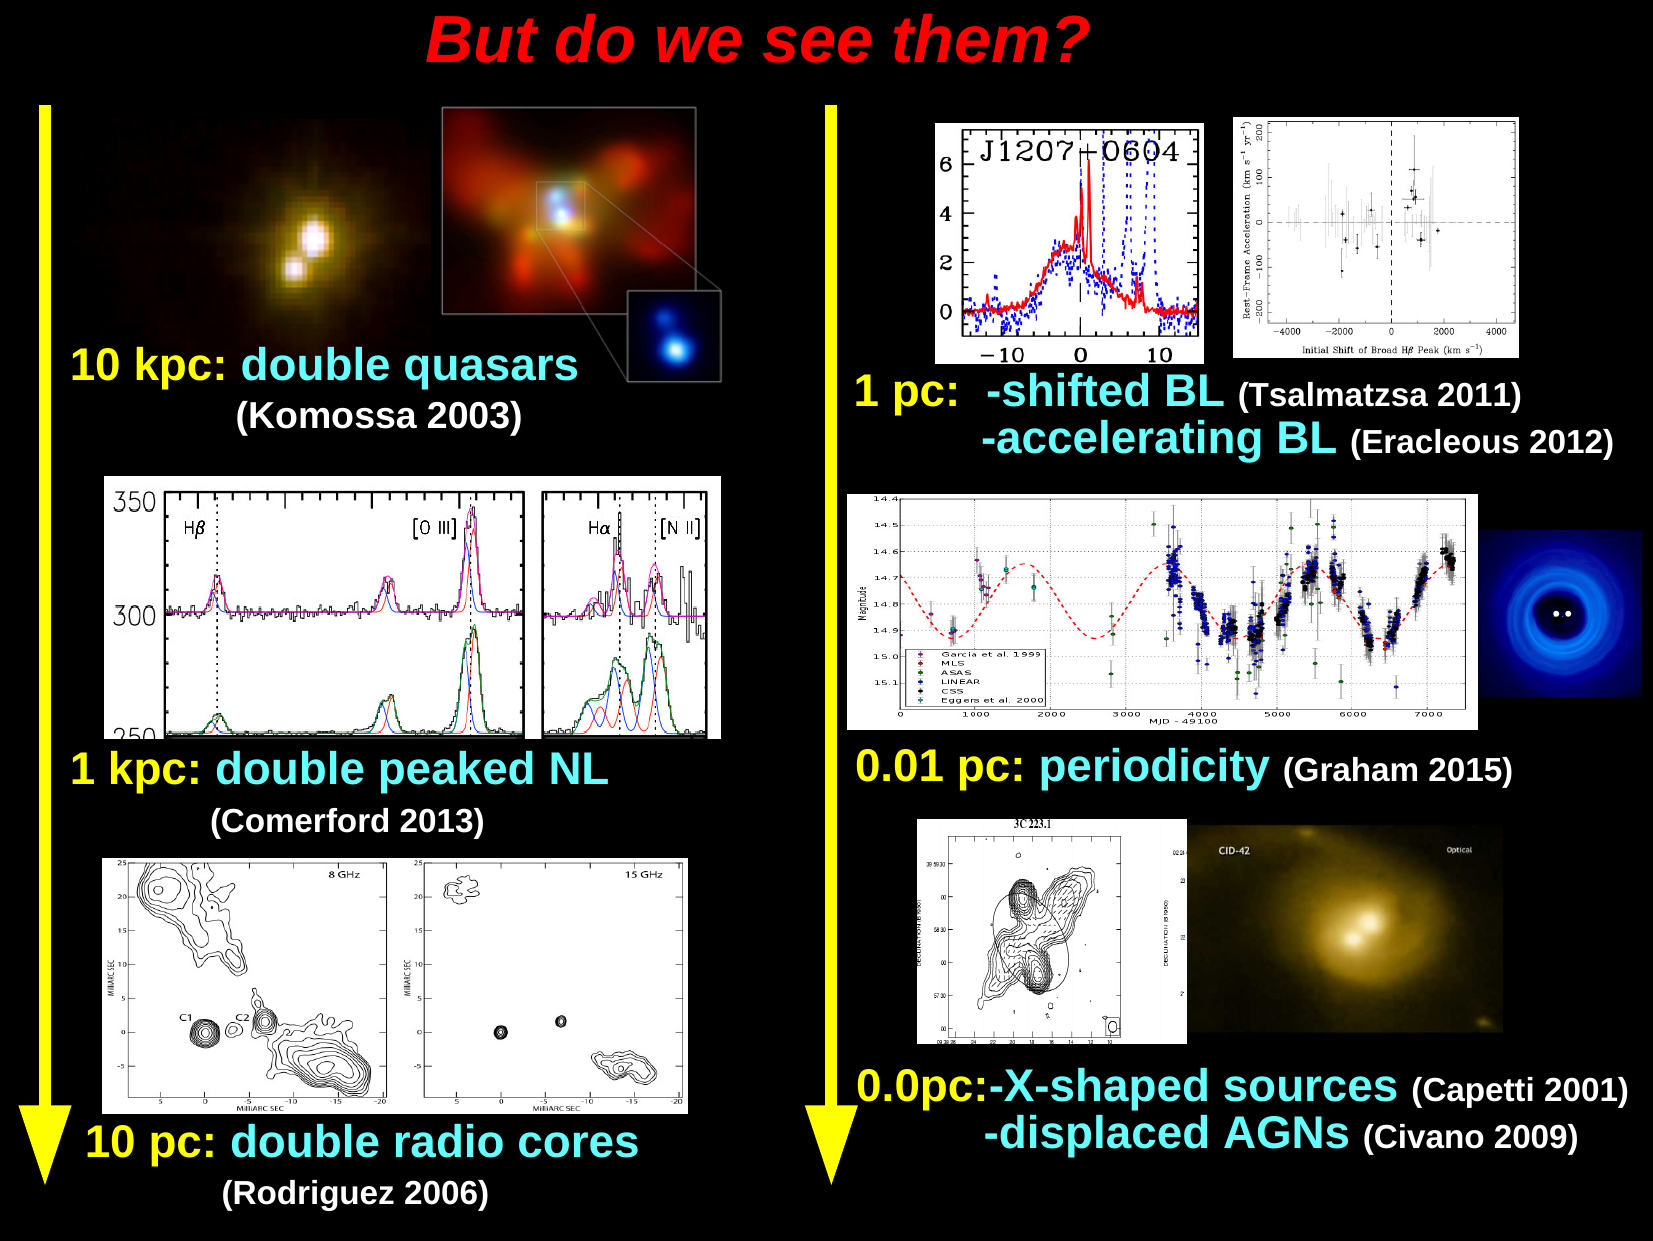

But do we see them?
10 kpc: double quasars
 (Komossa 2003)
1 pc: -shifted BL (Tsalmatzsa 2011)
 -accelerating BL (Eracleous 2012)
.
.
0.01 pc: periodicity (Graham 2015)
1 kpc: double peaked NL
 (Comerford 2013)
0.0pc:-X-shaped sources (Capetti 2001)
 -displaced AGNs (Civano 2009)
10 pc: double radio cores
 (Rodriguez 2006)